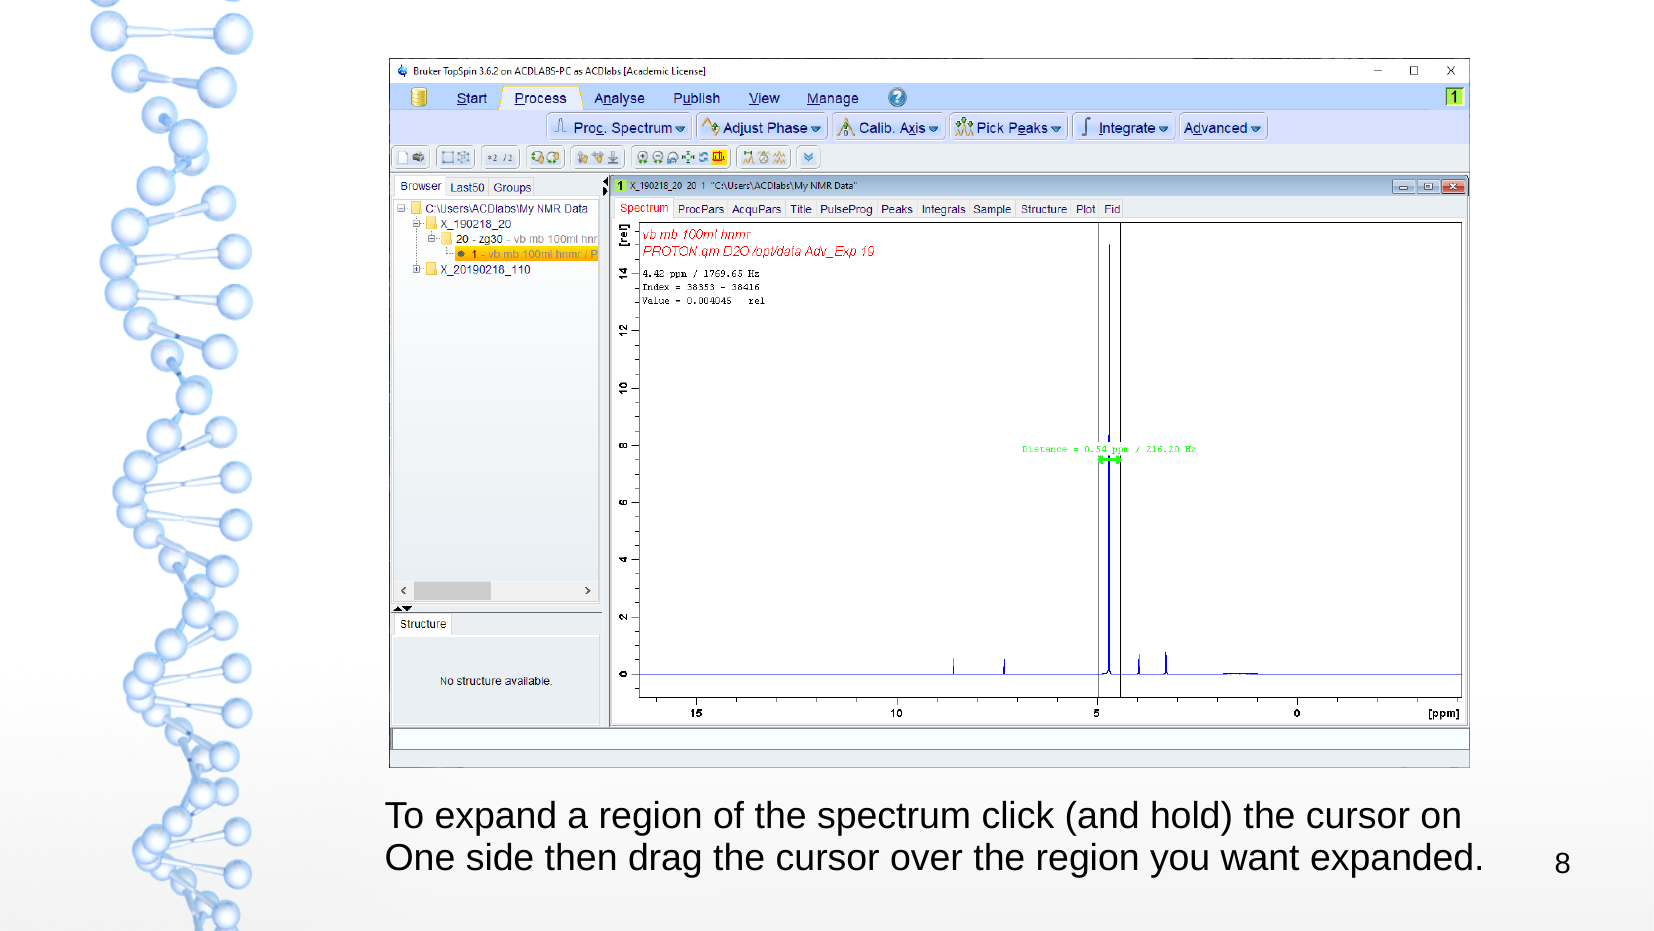

To expand a region of the spectrum click (and hold) the cursor on
One side then drag the cursor over the region you want expanded.
8